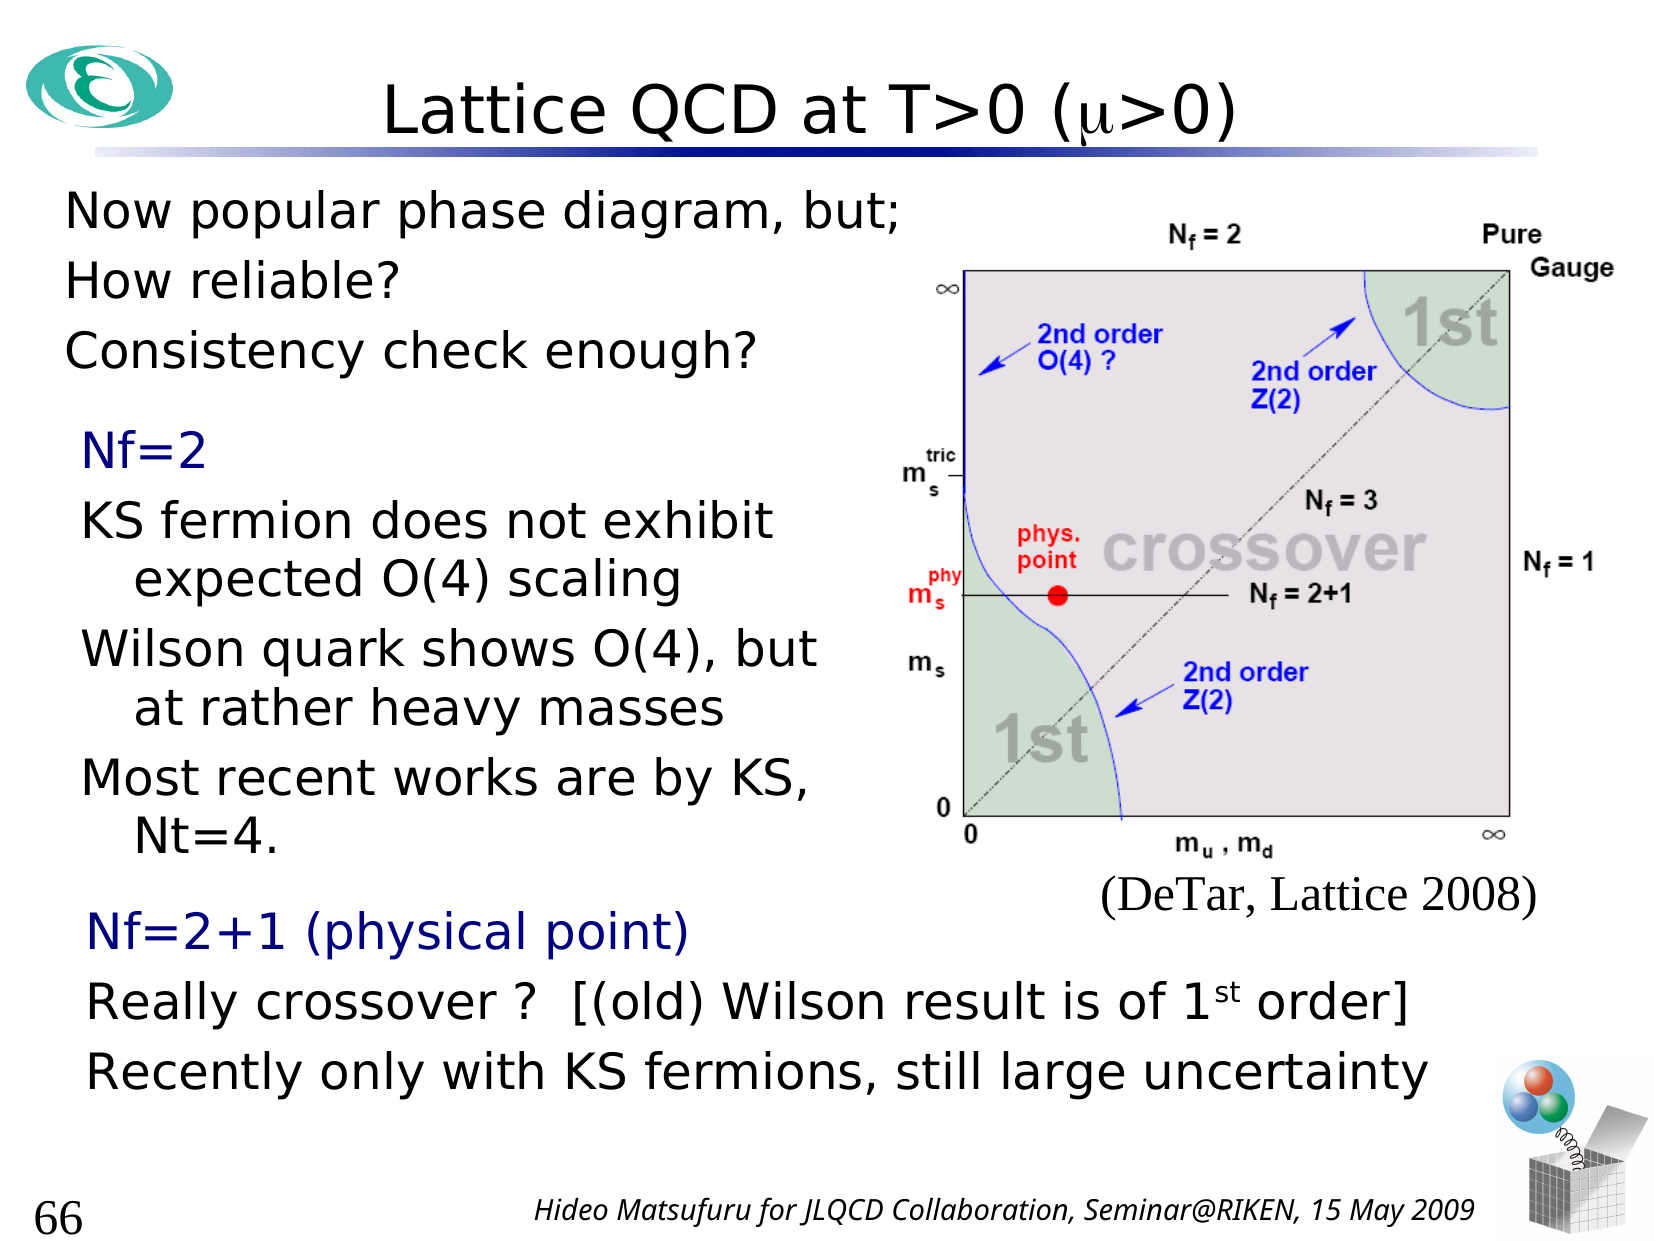

Lattice QCD at T>0 (>0)
Now popular phase diagram, but;
How reliable?
Consistency check enough?
# Nf=2
KS fermion does not exhibit expected O(4) scaling
Wilson quark shows O(4), but at rather heavy masses
Most recent works are by KS, Nt=4.
(DeTar, Lattice 2008)
Nf=2+1 (physical point)
Really crossover ? [(old) Wilson result is of 1st order]
Recently only with KS fermions, still large uncertainty